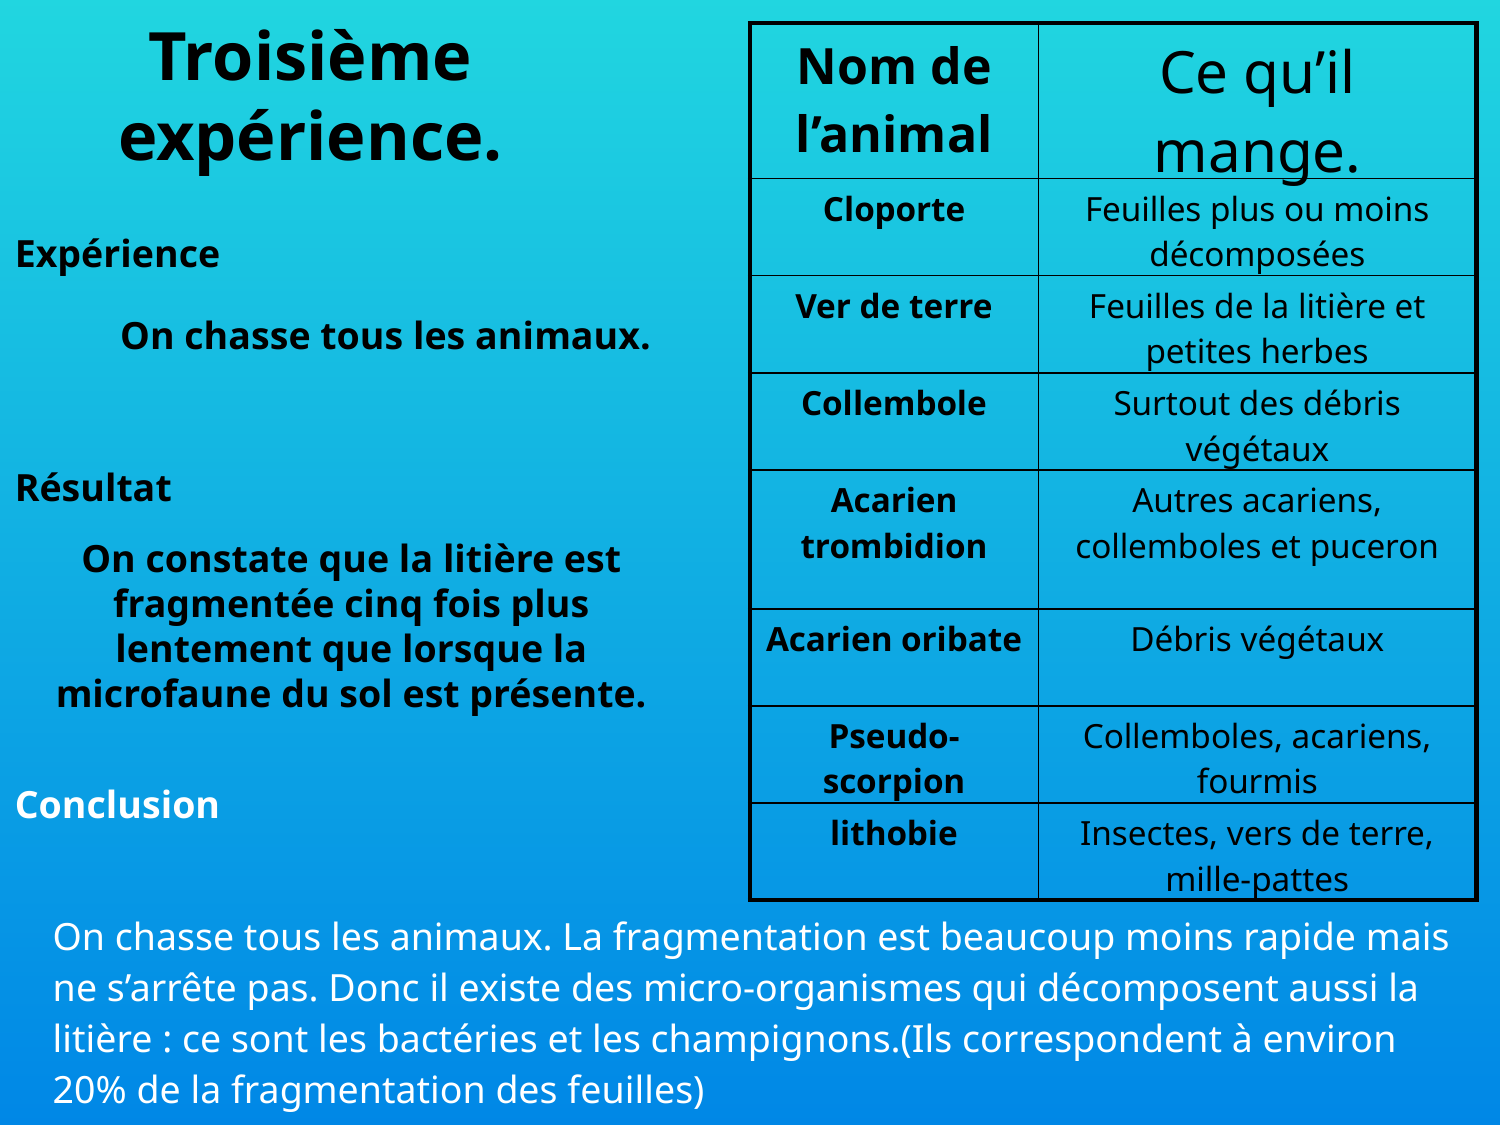

# Troisième expérience.
| Nom de l’animal | Ce qu’il mange. |
| --- | --- |
| Cloporte | Feuilles plus ou moins décomposées |
| Ver de terre | Feuilles de la litière et petites herbes |
| Collembole | Surtout des débris végétaux |
| Acarien trombidion | Autres acariens, collemboles et puceron |
| Acarien oribate | Débris végétaux |
| Pseudo-scorpion | Collemboles, acariens, fourmis |
| lithobie | Insectes, vers de terre, mille-pattes |
Expérience
On chasse tous les animaux.
Résultat
On constate que la litière est fragmentée cinq fois plus lentement que lorsque la microfaune du sol est présente.
Conclusion
On chasse tous les animaux. La fragmentation est beaucoup moins rapide mais ne s’arrête pas. Donc il existe des micro-organismes qui décomposent aussi la litière : ce sont les bactéries et les champignons.(Ils correspondent à environ 20% de la fragmentation des feuilles)